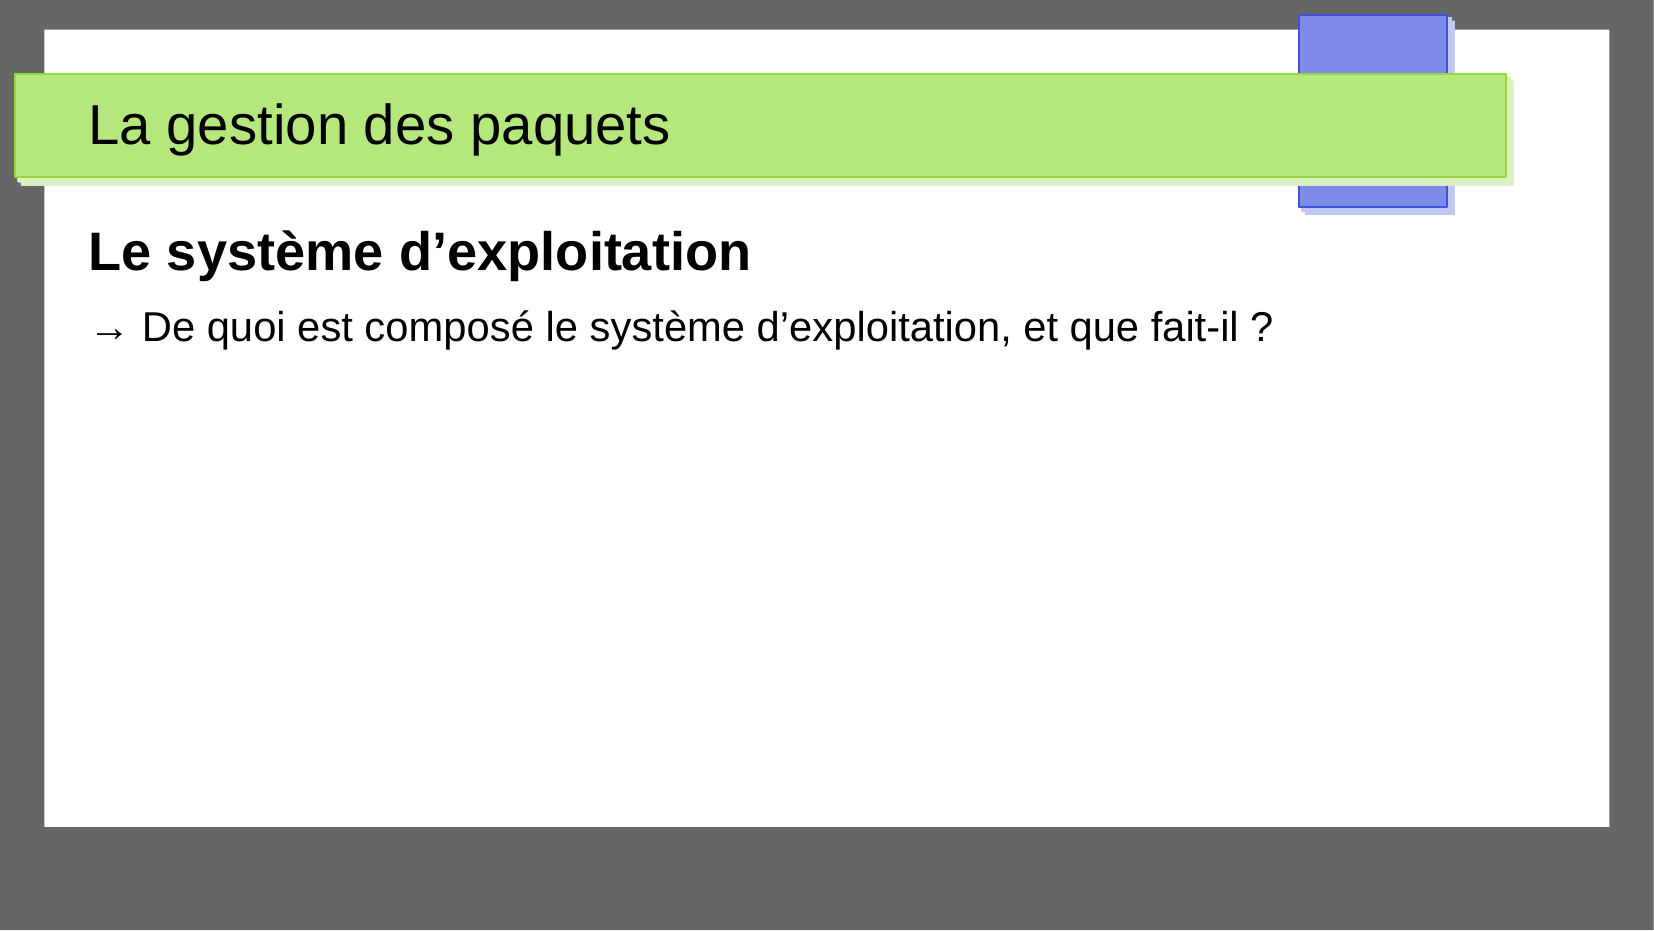

# La gestion des paquets
Le système d’exploitation
→ De quoi est composé le système d’exploitation, et que fait-il ?